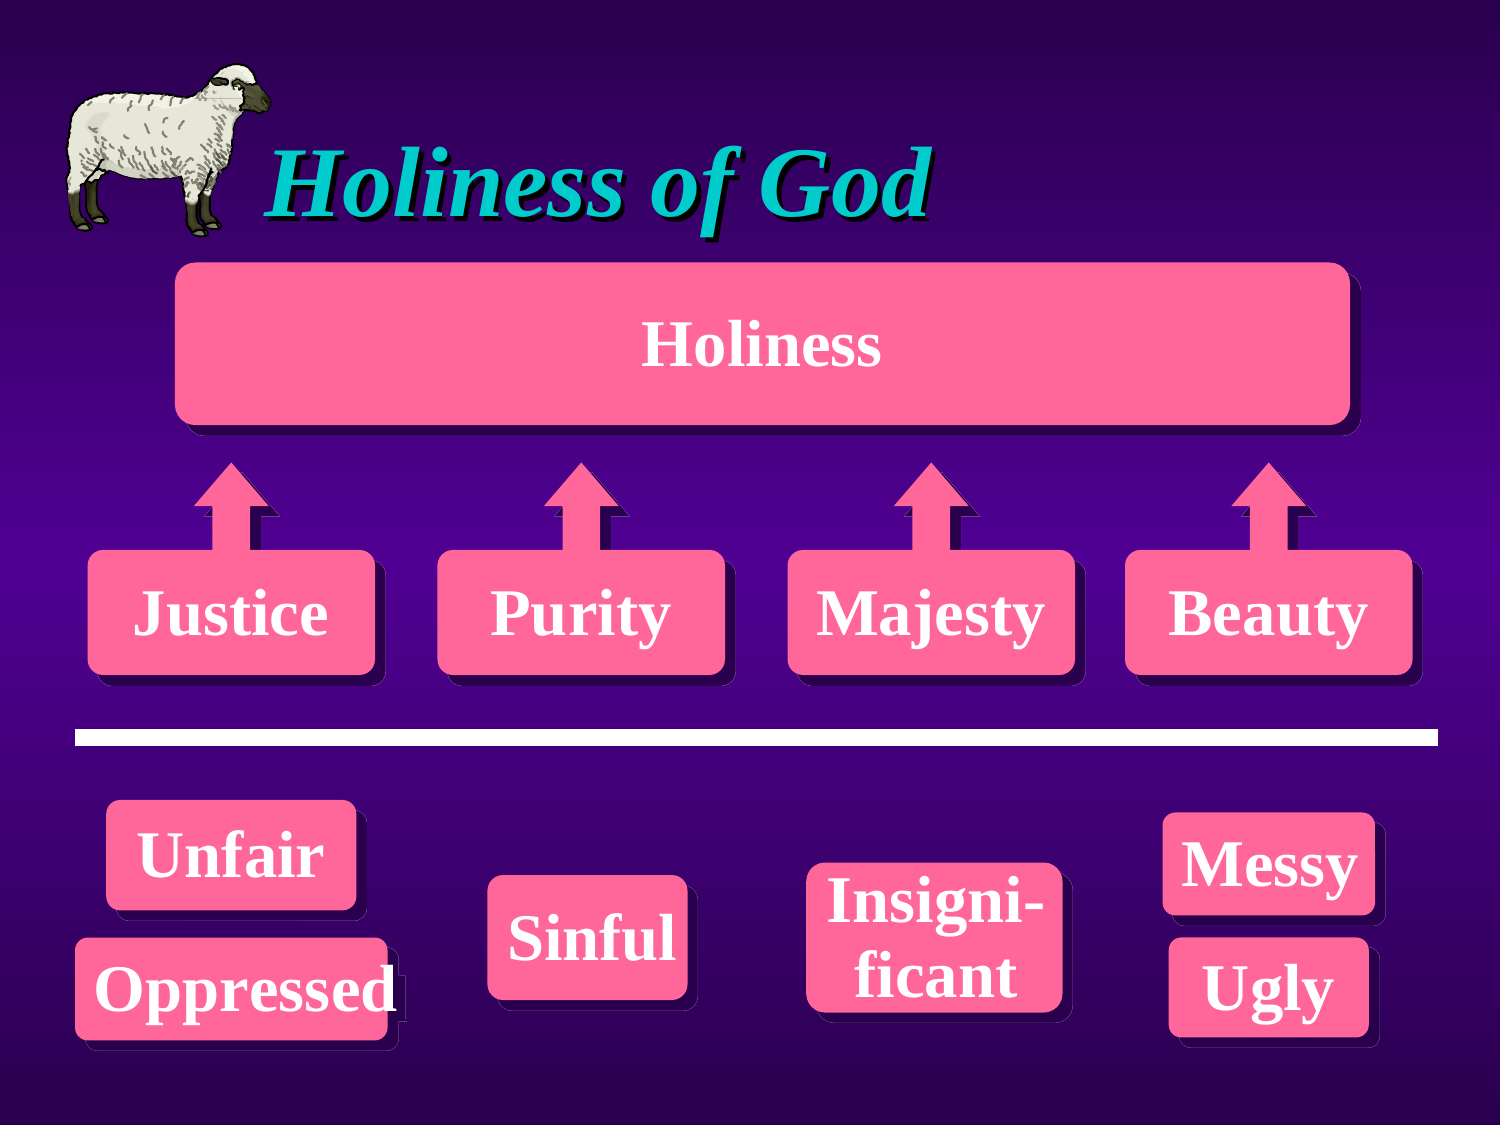

# Holiness of God
Holiness
Justice
Purity
Majesty
Beauty
Unfair
Oppressed
Messy
Ugly
Insigni-
ficant
Sinful